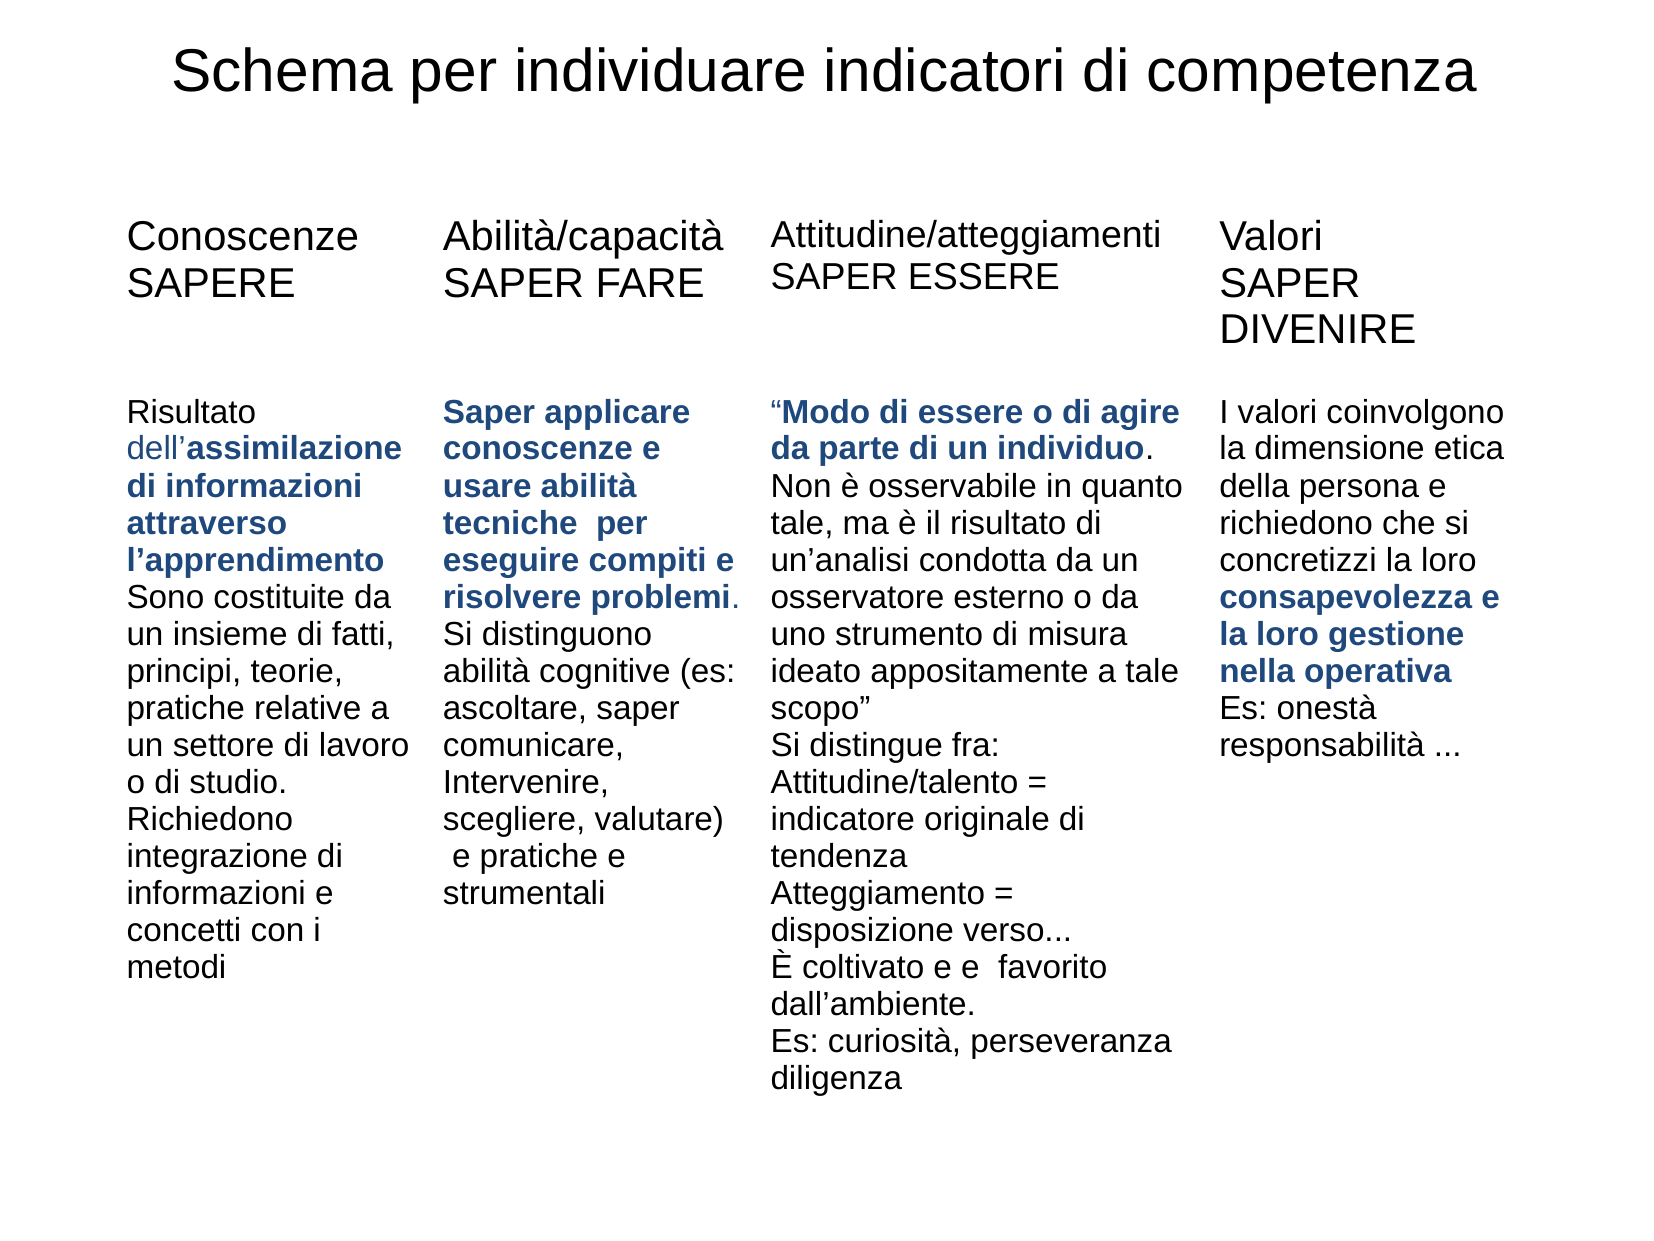

Schema per individuare indicatori di competenza
| Conoscenze SAPERE | Abilità/capacità SAPER FARE | Attitudine/atteggiamenti SAPER ESSERE | Valori SAPER DIVENIRE |
| --- | --- | --- | --- |
| Risultato dell’assimilazione di informazioni attraverso l’apprendimento Sono costituite da un insieme di fatti, principi, teorie, pratiche relative a un settore di lavoro o di studio. Richiedono integrazione di informazioni e concetti con i metodi | Saper applicare conoscenze e usare abilità tecniche per eseguire compiti e risolvere problemi. Si distinguono abilità cognitive (es: ascoltare, saper comunicare, Intervenire, scegliere, valutare) e pratiche e strumentali | “Modo di essere o di agire da parte di un individuo. Non è osservabile in quanto tale, ma è il risultato di un’analisi condotta da un osservatore esterno o da uno strumento di misura ideato appositamente a tale scopo” Si distingue fra: Attitudine/talento = indicatore originale di tendenza Atteggiamento = disposizione verso... È coltivato e e favorito dall’ambiente. Es: curiosità, perseveranza diligenza | I valori coinvolgono la dimensione etica della persona e richiedono che si concretizzi la loro consapevolezza e la loro gestione nella operativa Es: onestà responsabilità ... |